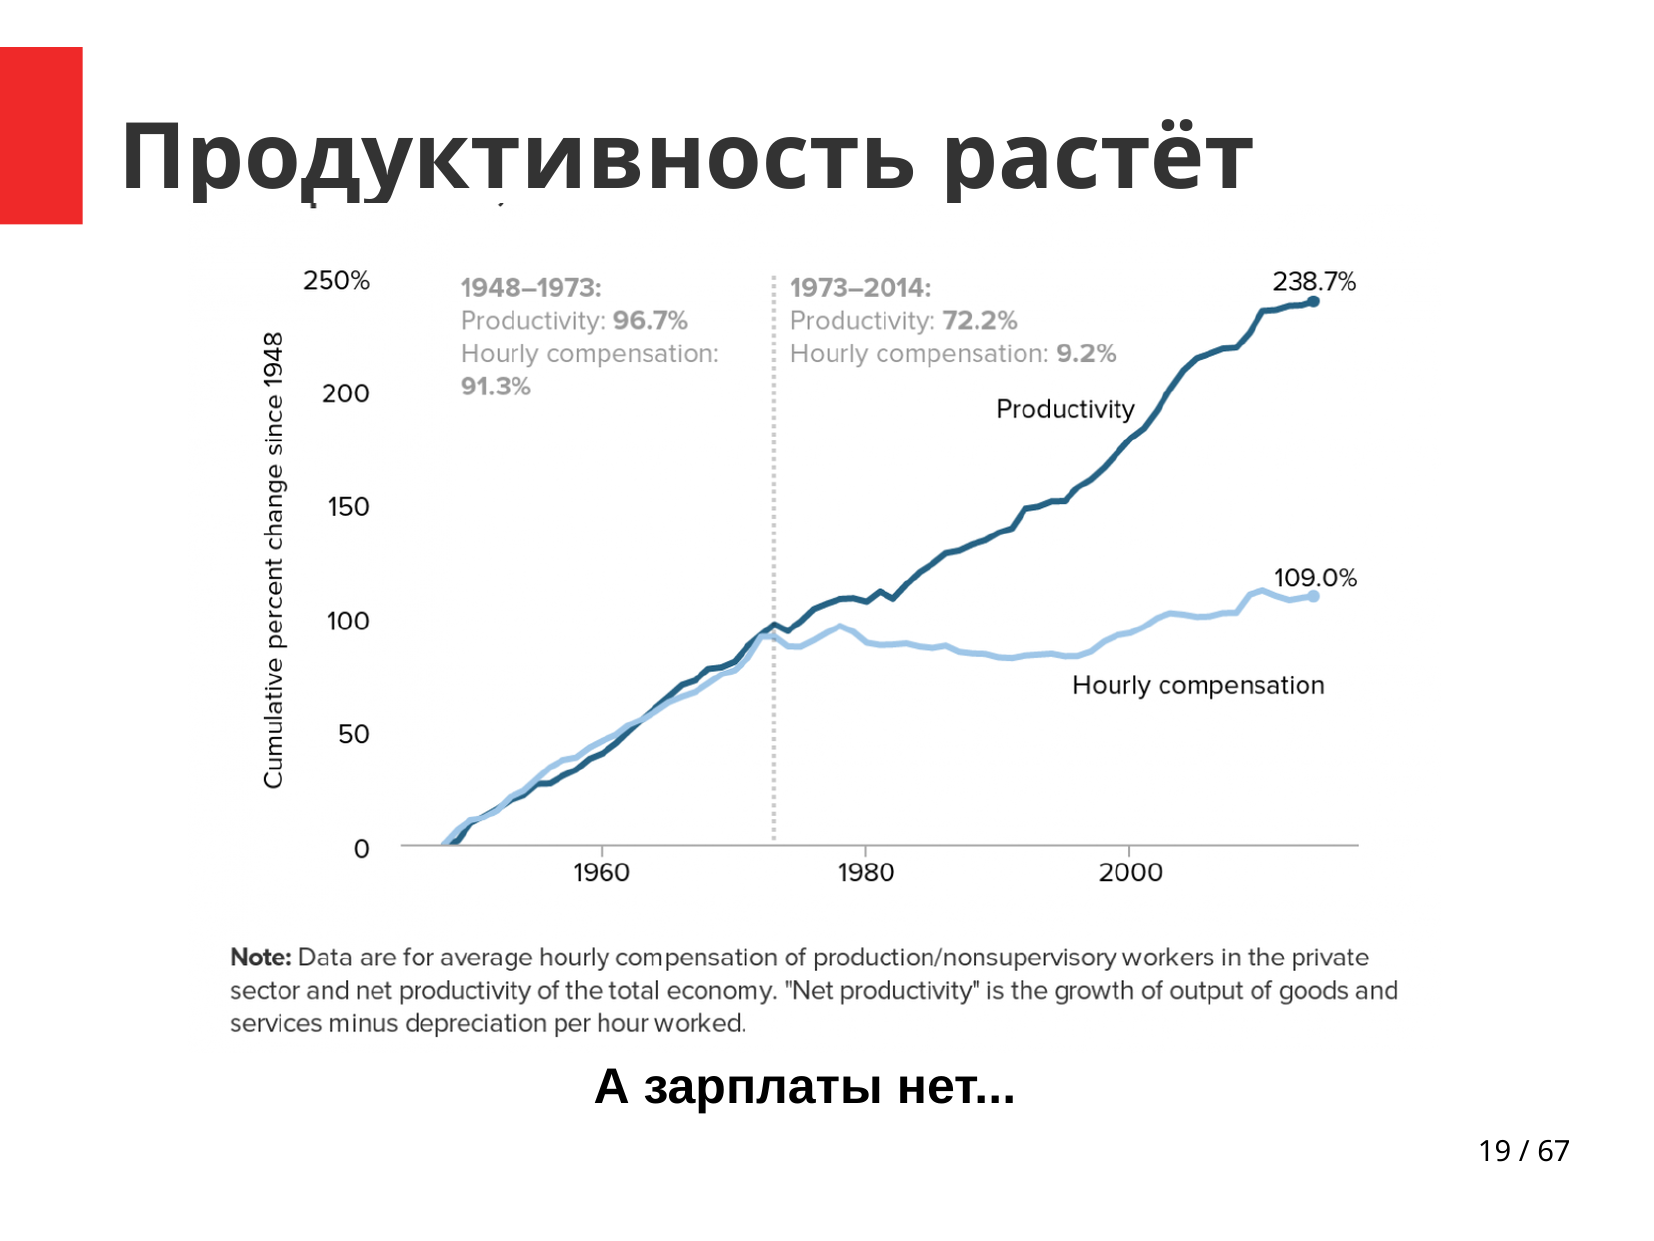

# Продуктивность растёт
А зарплаты нет...
19